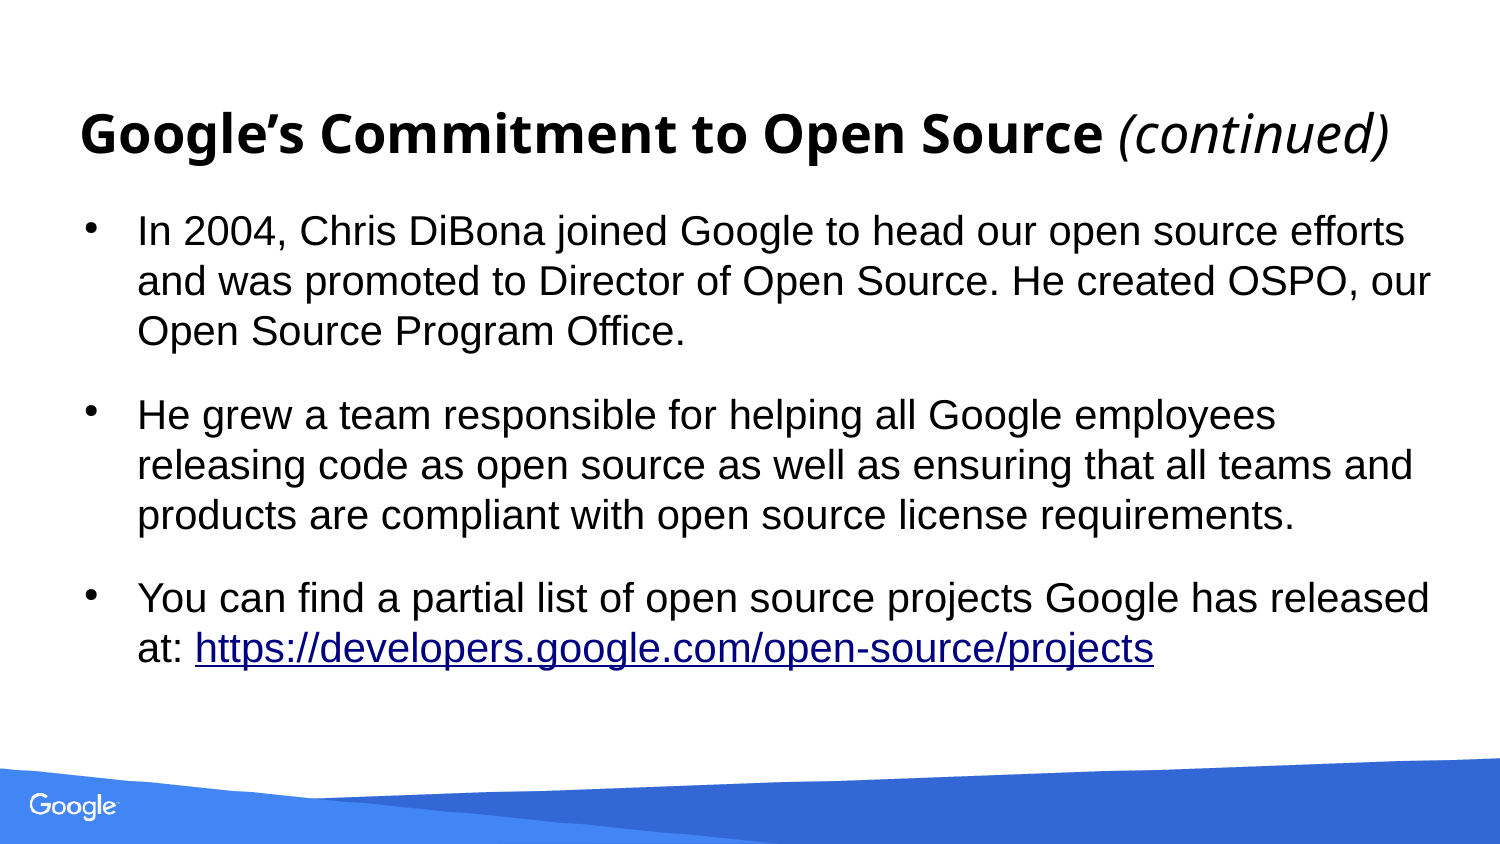

Google’s Commitment to Open Source (continued)
In 2004, Chris DiBona joined Google to head our open source efforts and was promoted to Director of Open Source. He created OSPO, our Open Source Program Office.
He grew a team responsible for helping all Google employees releasing code as open source as well as ensuring that all teams and products are compliant with open source license requirements.
You can find a partial list of open source projects Google has released at: https://developers.google.com/open-source/projects